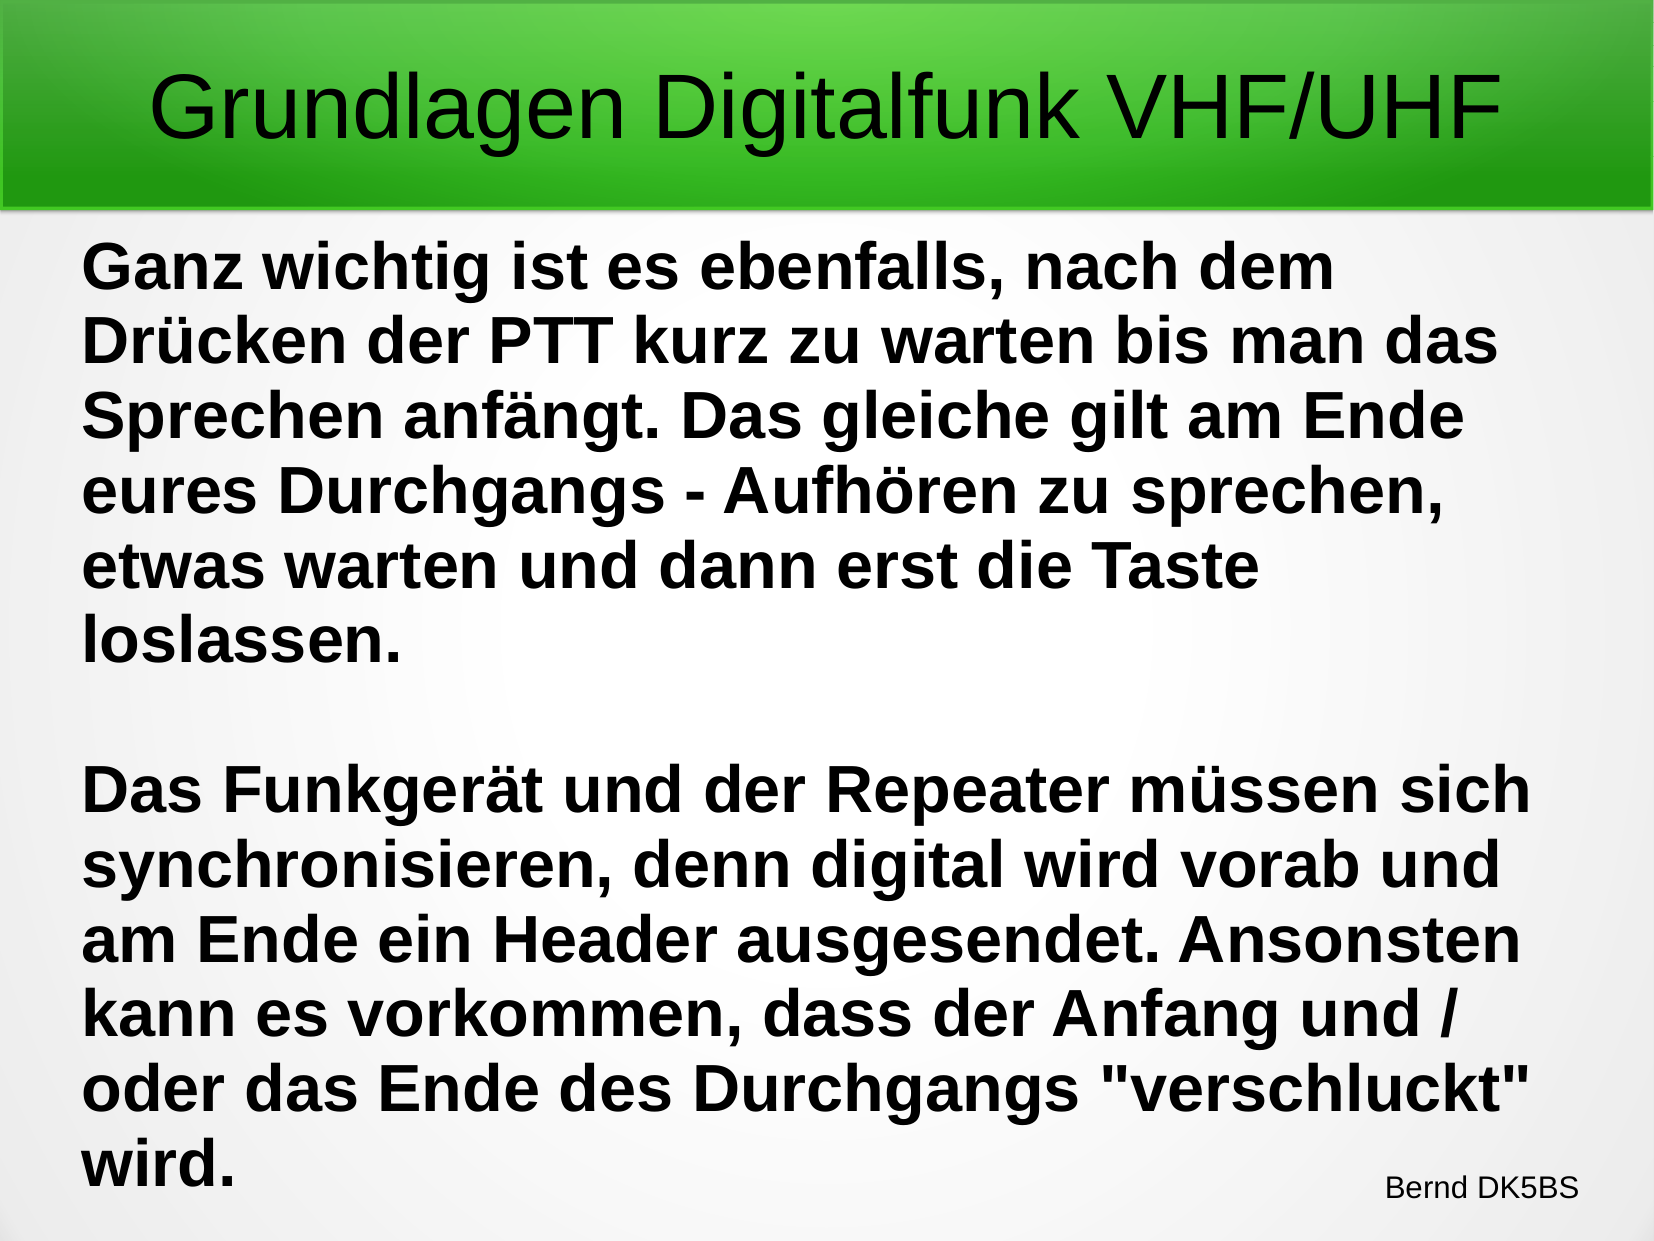

# Grundlagen Digitalfunk VHF/UHF
Ganz wichtig ist es ebenfalls, nach dem Drücken der PTT kurz zu warten bis man das Sprechen anfängt. Das gleiche gilt am Ende eures Durchgangs - Aufhören zu sprechen, etwas warten und dann erst die Taste loslassen.
Das Funkgerät und der Repeater müssen sich synchronisieren, denn digital wird vorab und am Ende ein Header ausgesendet. Ansonsten kann es vorkommen, dass der Anfang und / oder das Ende des Durchgangs "verschluckt" wird.
Bernd DK5BS